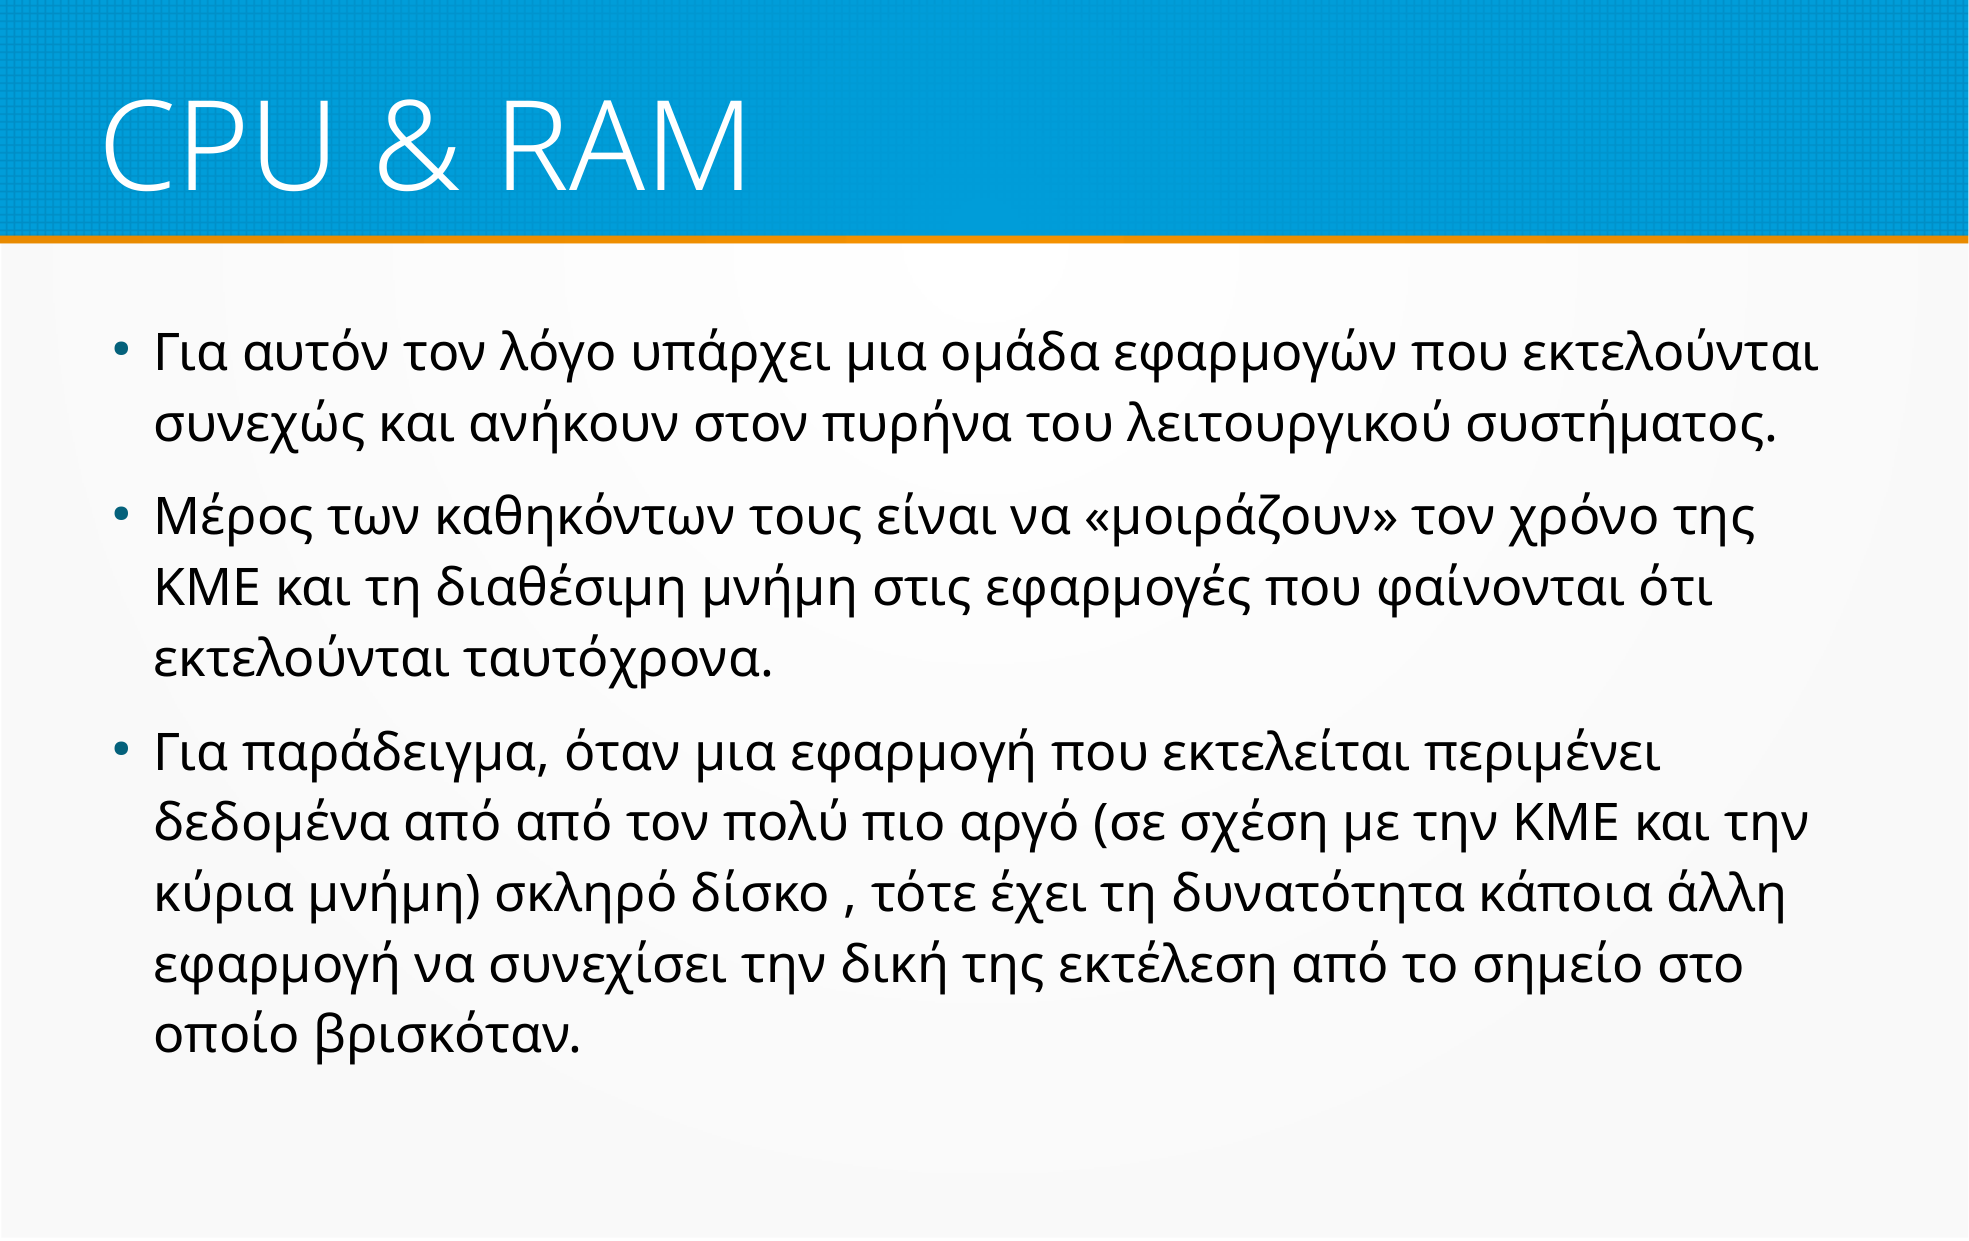

# CPU & RAM
Για αυτόν τον λόγο υπάρχει μια ομάδα εφαρμογών που εκτελούνται συνεχώς και ανήκουν στον πυρήνα του λειτουργικού συστήματος.
Μέρος των καθηκόντων τους είναι να «μοιράζουν» τον χρόνο της KME και τη διαθέσιμη μνήμη στις εφαρμογές που φαίνονται ότι εκτελούνται ταυτόχρονα.
Για παράδειγμα, όταν μια εφαρμογή που εκτελείται περιμένει δεδομένα από από τον πολύ πιο αργό (σε σχέση με την ΚΜΕ και την κύρια μνήμη) σκληρό δίσκο , τότε έχει τη δυνατότητα κάποια άλλη εφαρμογή να συνεχίσει την δική της εκτέλεση από το σημείο στο οποίο βρισκόταν.